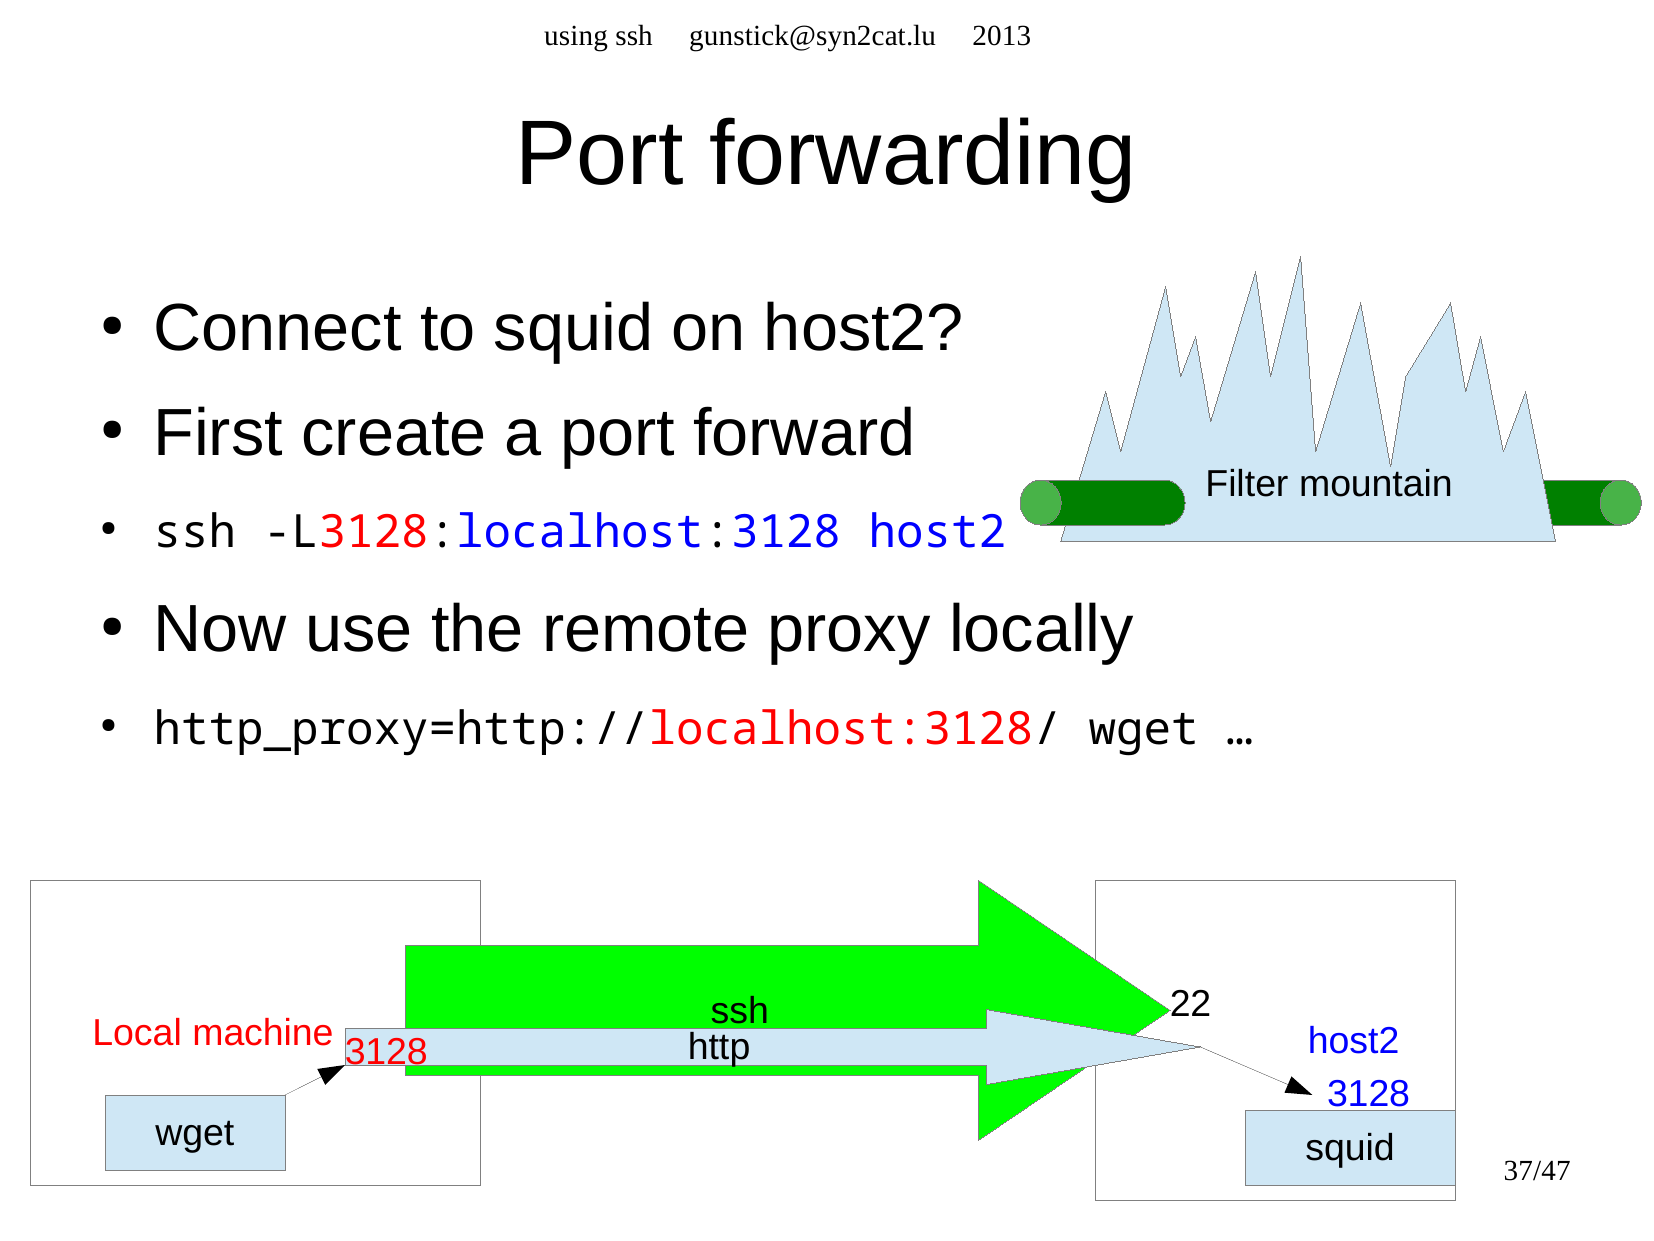

using ssh gunstick@syn2cat.lu 2013
# Port forwarding
 Filter mountain
Connect to squid on host2?
First create a port forward
ssh -L3128:localhost:3128 host2
Now use the remote proxy locally
http_proxy=http://localhost:3128/ wget …
Local machine
ssh
 host2
22
http
3128
3128
wget
squid
37